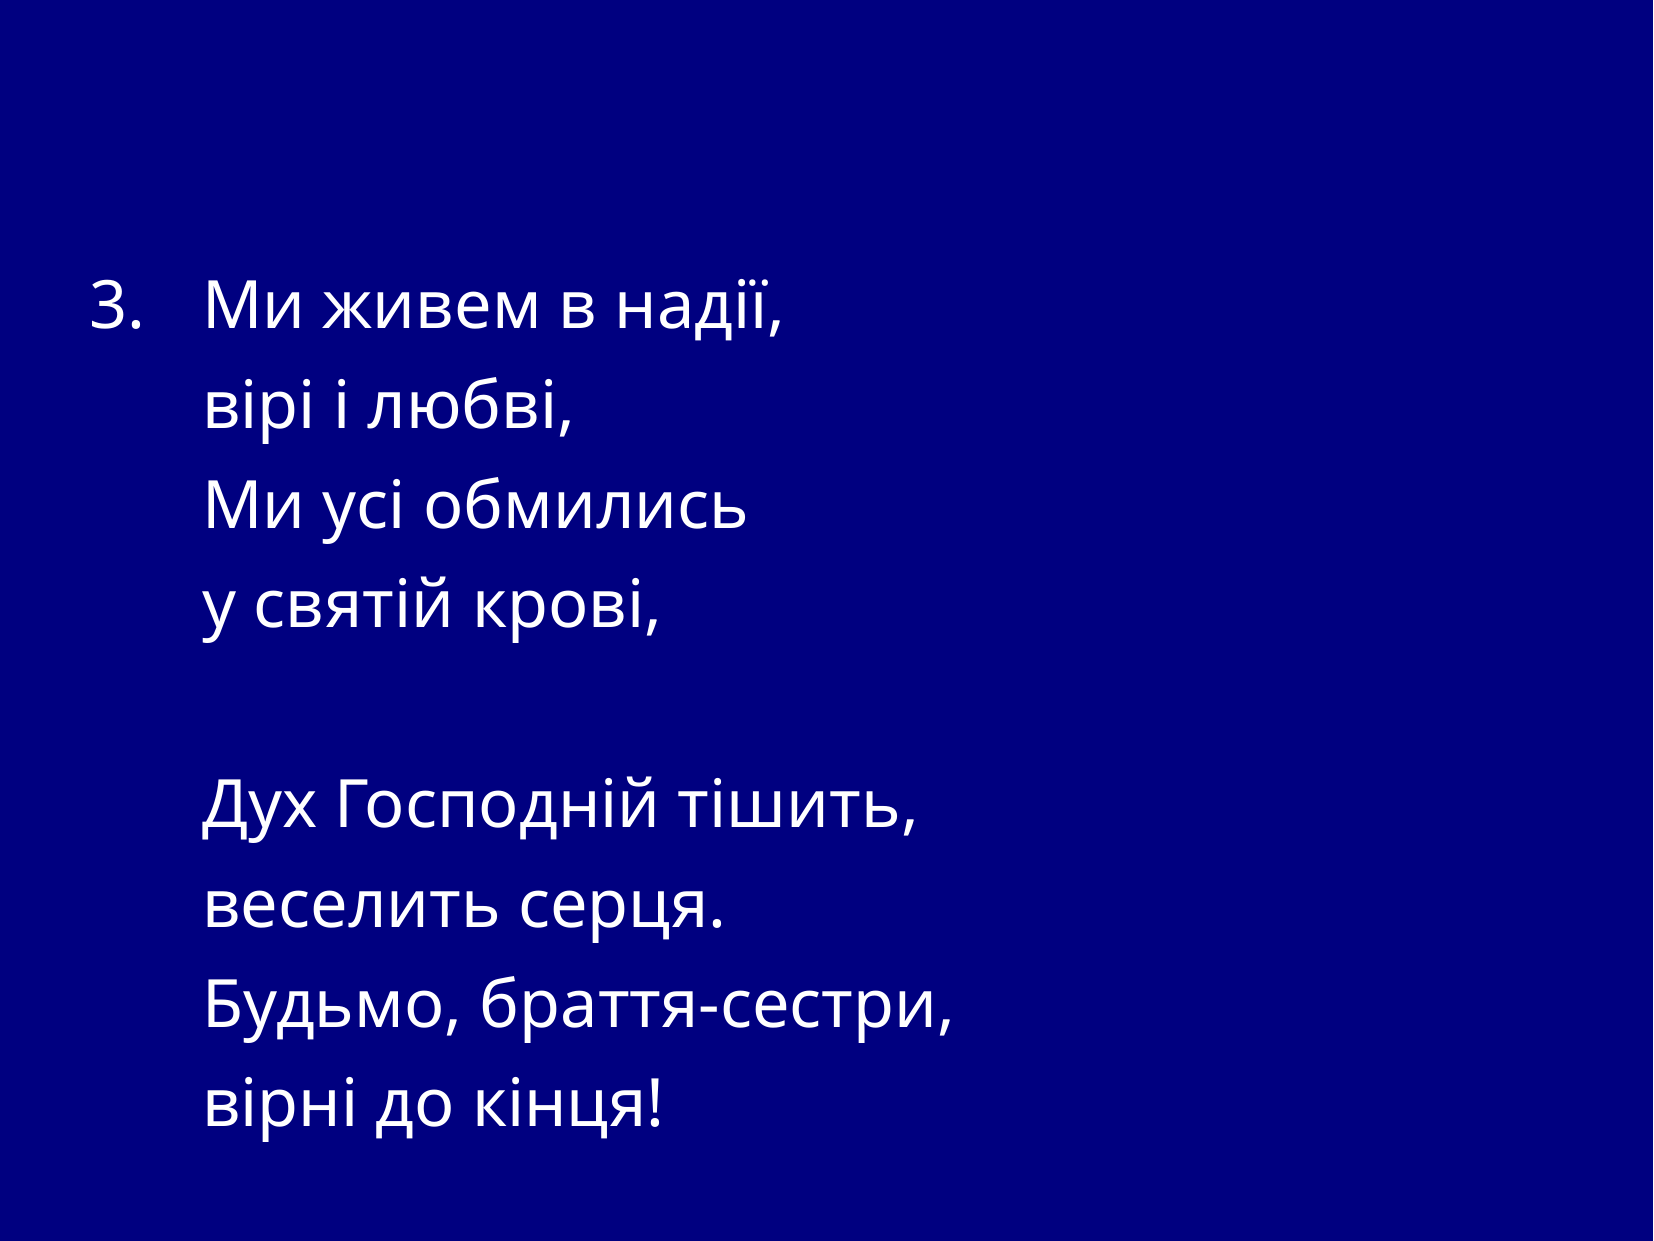

3.	Ми живем в надії,
	вірі і любві,
	Ми усі обмились
	у святій крові,
	Дух Господній тішить,
	веселить серця.
	Будьмо, браття-сестри,
	вірні до кінця!